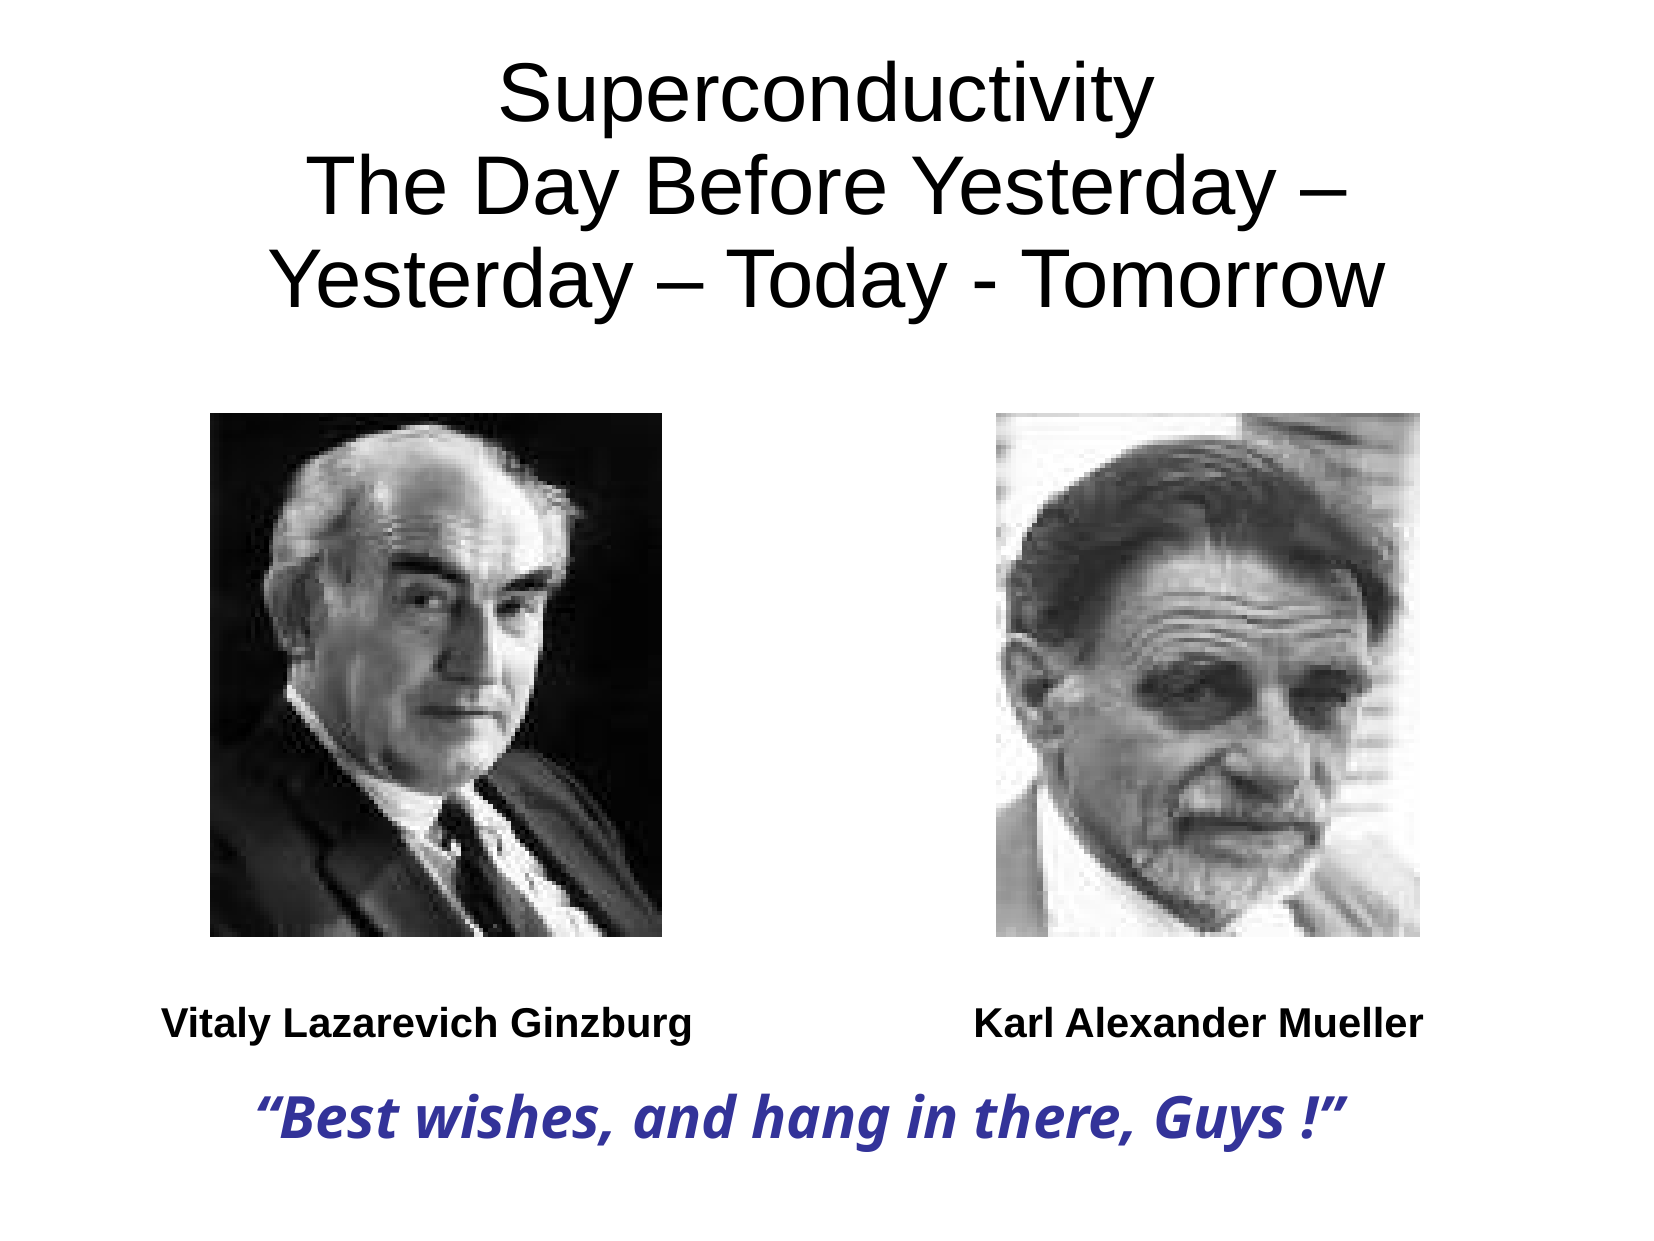

# Superconductivity The Day Before Yesterday – Yesterday – Today - Tomorrow
Karl Alexander Mueller
Vitaly Lazarevich Ginzburg
“Best wishes, and hang in there, Guys !”